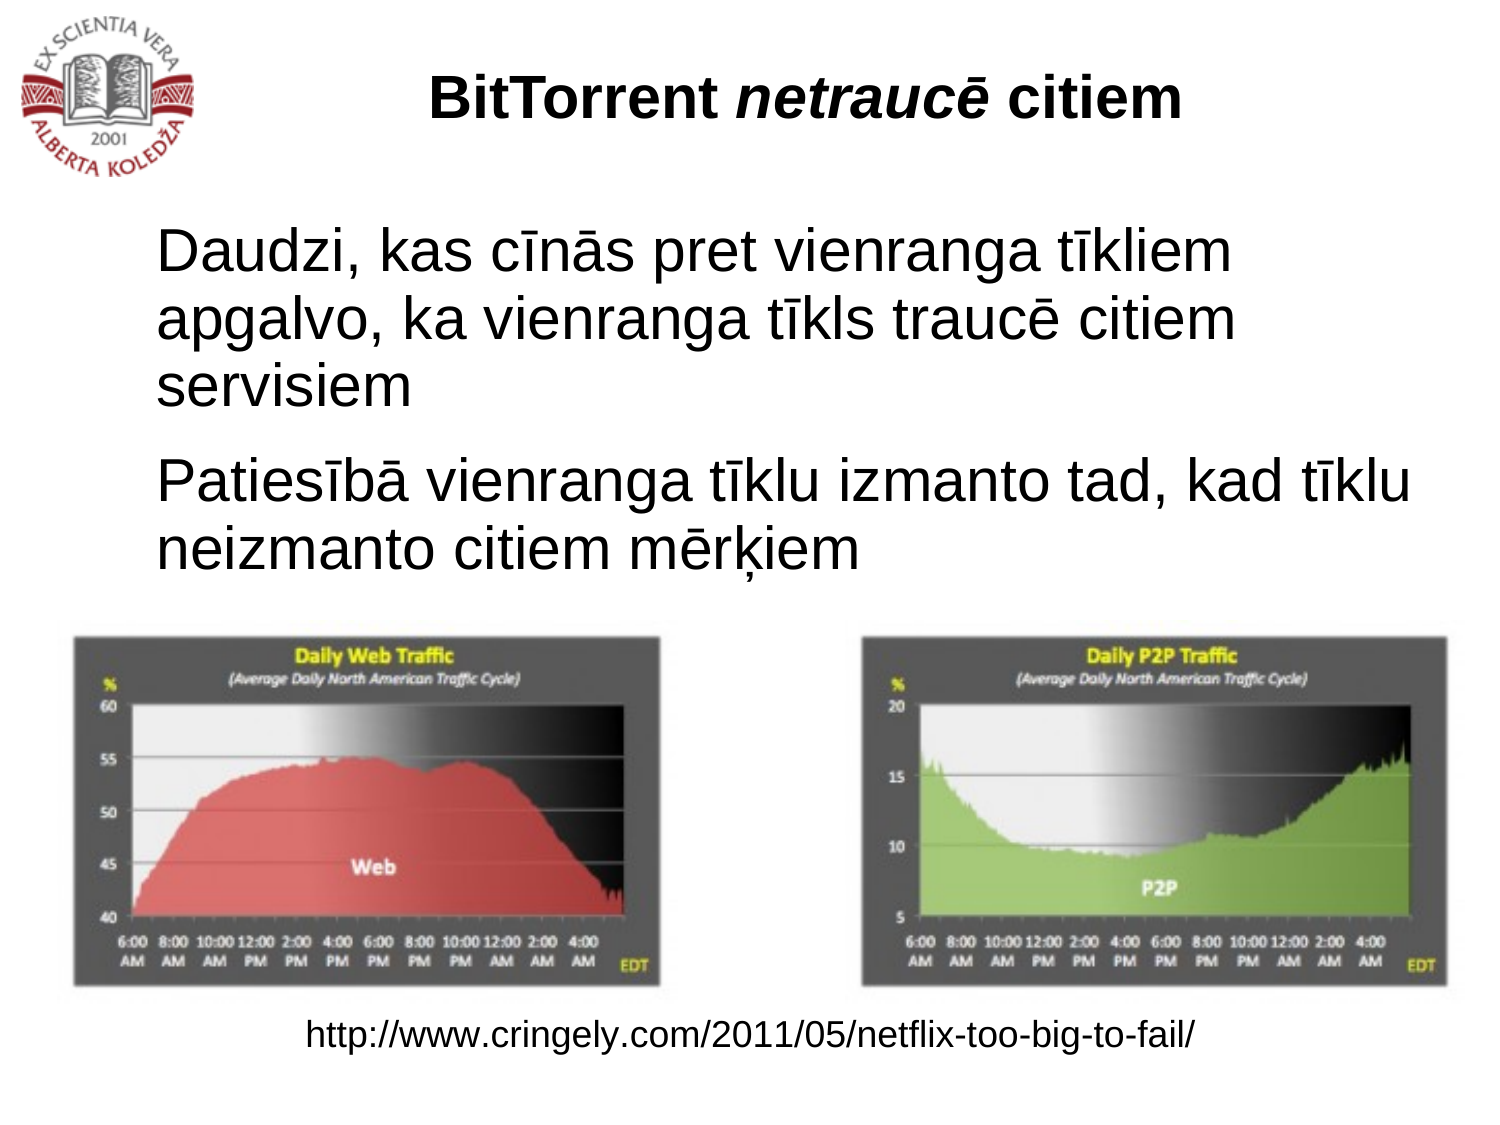

# BitTorrent netraucē citiem
Daudzi, kas cīnās pret vienranga tīkliem apgalvo, ka vienranga tīkls traucē citiem servisiem
Patiesībā vienranga tīklu izmanto tad, kad tīklu neizmanto citiem mērķiem
http://www.cringely.com/2011/05/netflix-too-big-to-fail/